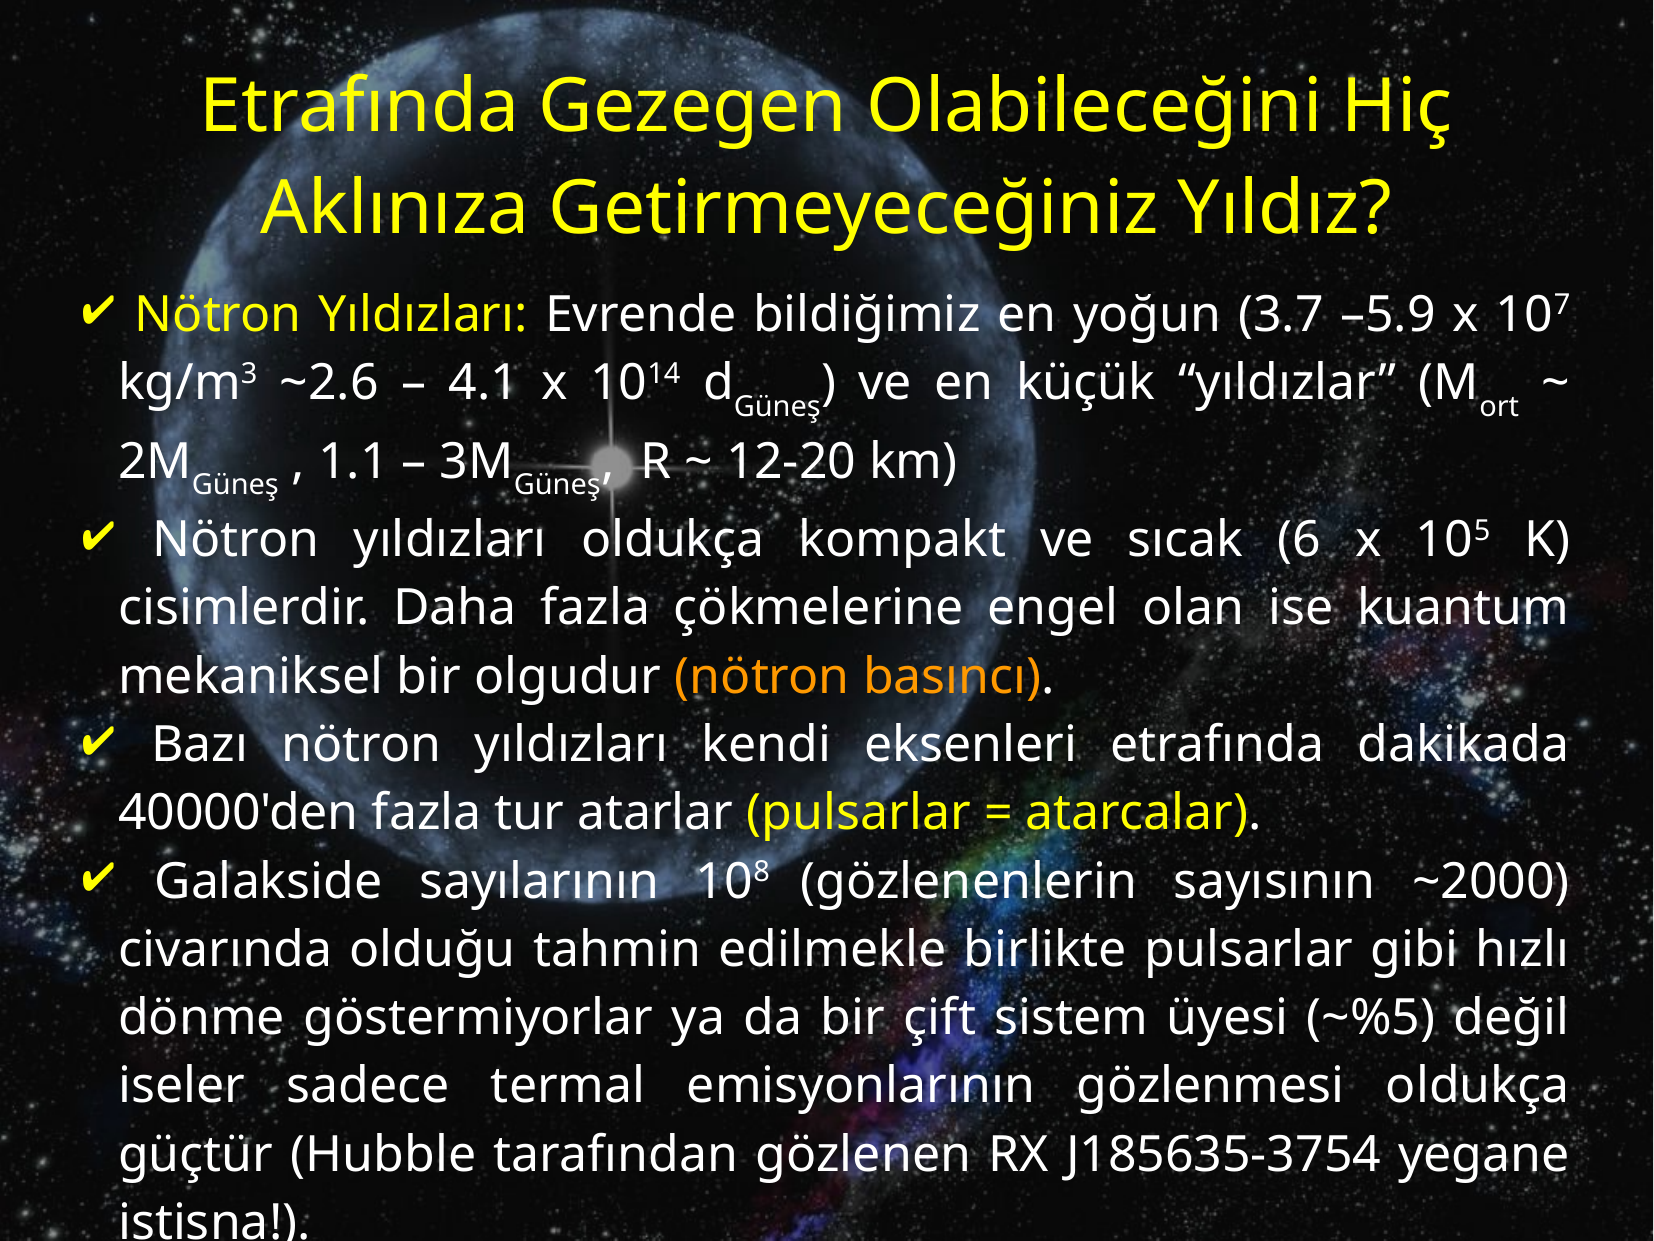

# Etrafında Gezegen Olabileceğini Hiç Aklınıza Getirmeyeceğiniz Yıldız?
 Nötron Yıldızları: Evrende bildiğimiz en yoğun (3.7 –5.9 x 107 kg/m3 ~2.6 – 4.1 x 1014 dGüneş) ve en küçük “yıldızlar” (Mort ~ 2MGüneş , 1.1 – 3MGüneş, R ~ 12-20 km)
 Nötron yıldızları oldukça kompakt ve sıcak (6 x 105 K) cisimlerdir. Daha fazla çökmelerine engel olan ise kuantum mekaniksel bir olgudur (nötron basıncı).
 Bazı nötron yıldızları kendi eksenleri etrafında dakikada 40000'den fazla tur atarlar (pulsarlar = atarcalar).
 Galakside sayılarının 108 (gözlenenlerin sayısının ~2000) civarında olduğu tahmin edilmekle birlikte pulsarlar gibi hızlı dönme göstermiyorlar ya da bir çift sistem üyesi (~%5) değil iseler sadece termal emisyonlarının gözlenmesi oldukça güçtür (Hubble tarafından gözlenen RX J185635-3754 yegane istisna!).